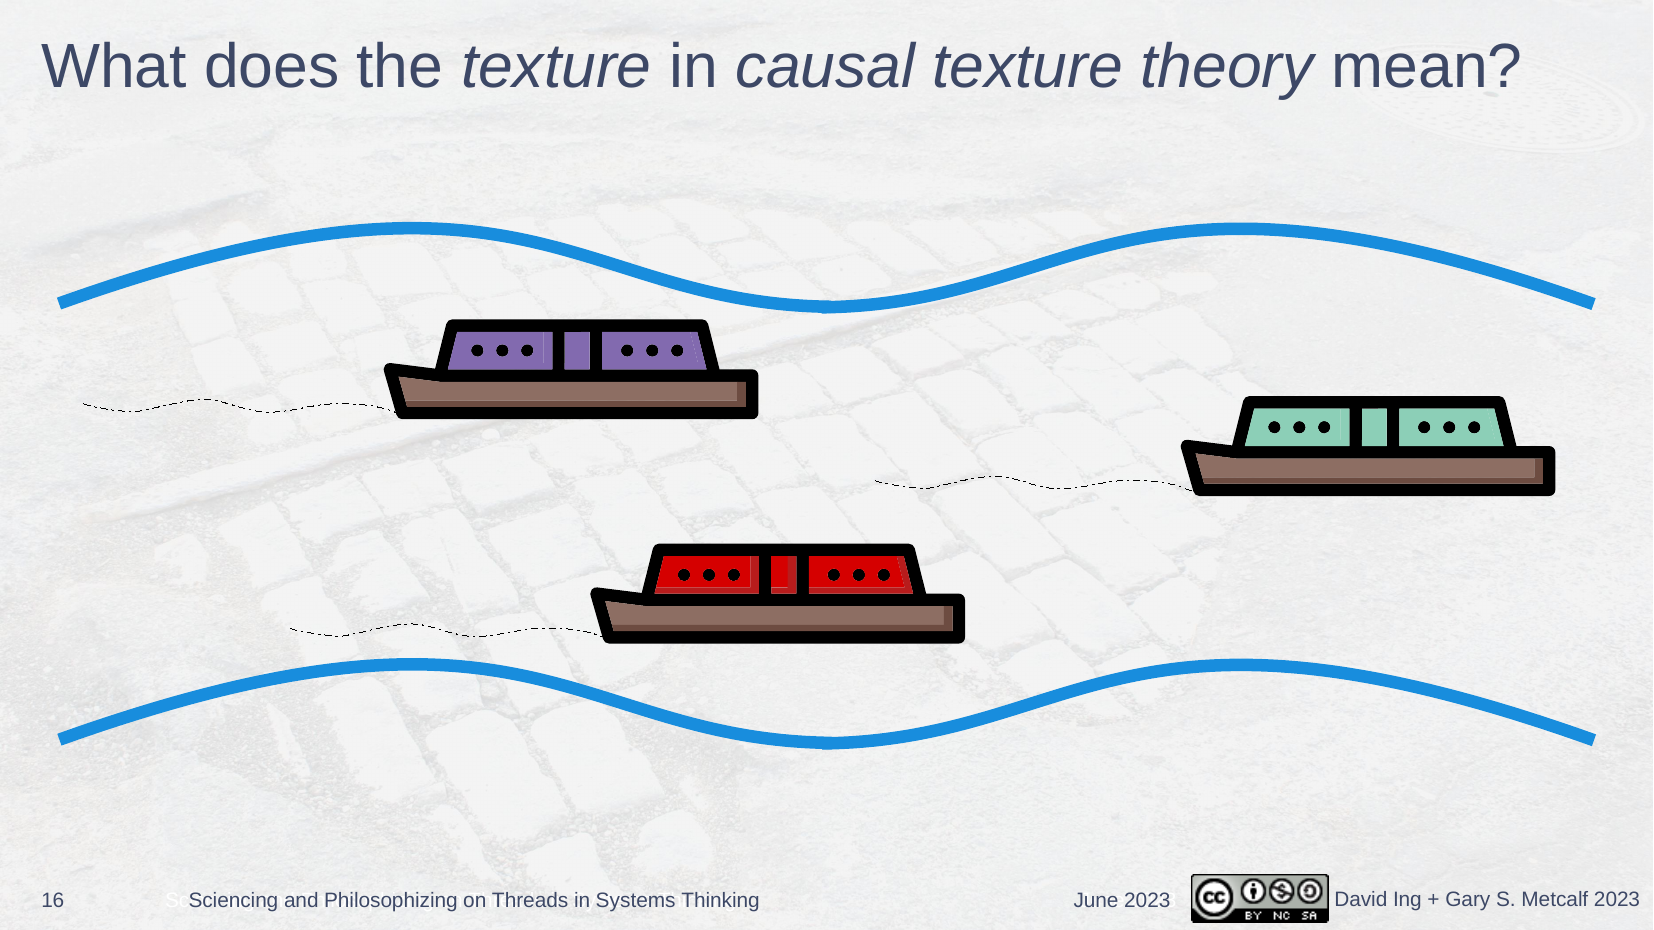

# What does the texture in causal texture theory mean?
Sciencing and Philosophizing on Threads in Systems Thinking
June 2023